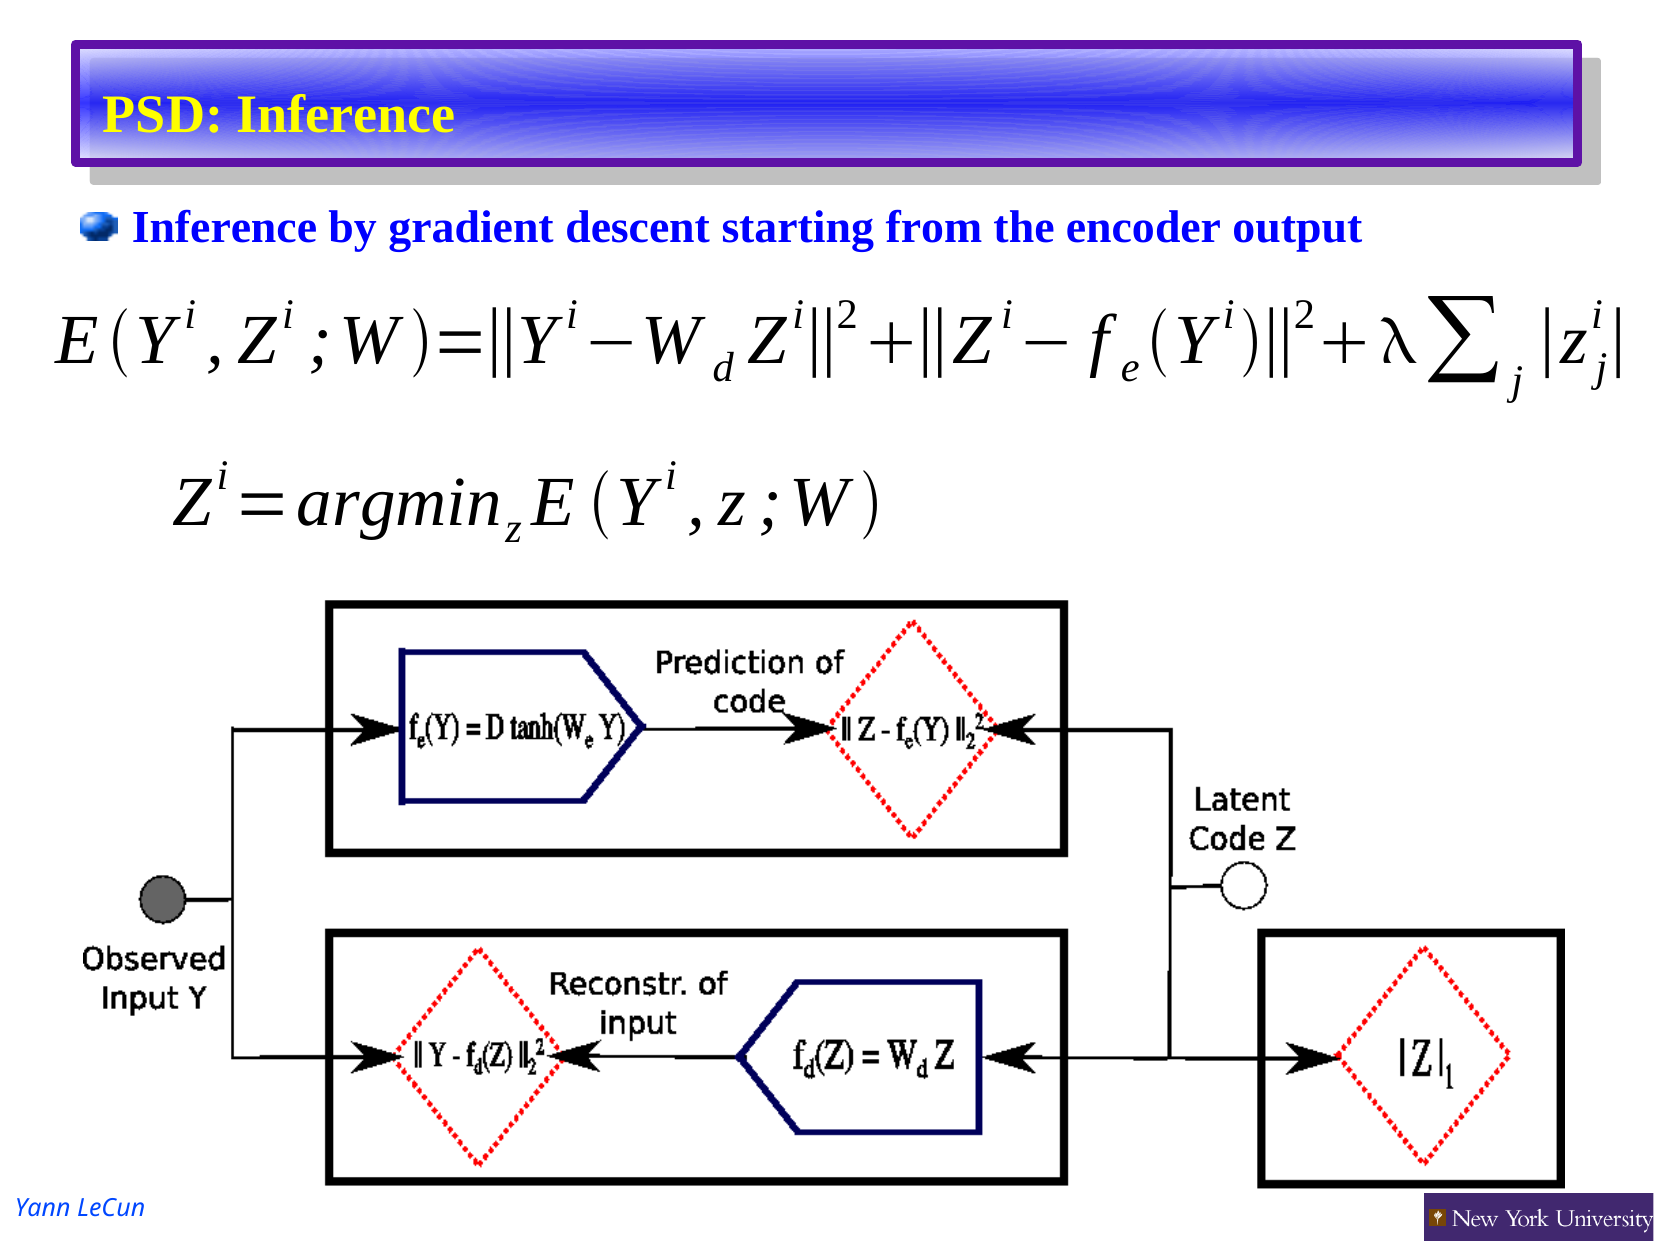

# PSD: Inference
Inference by gradient descent starting from the encoder output